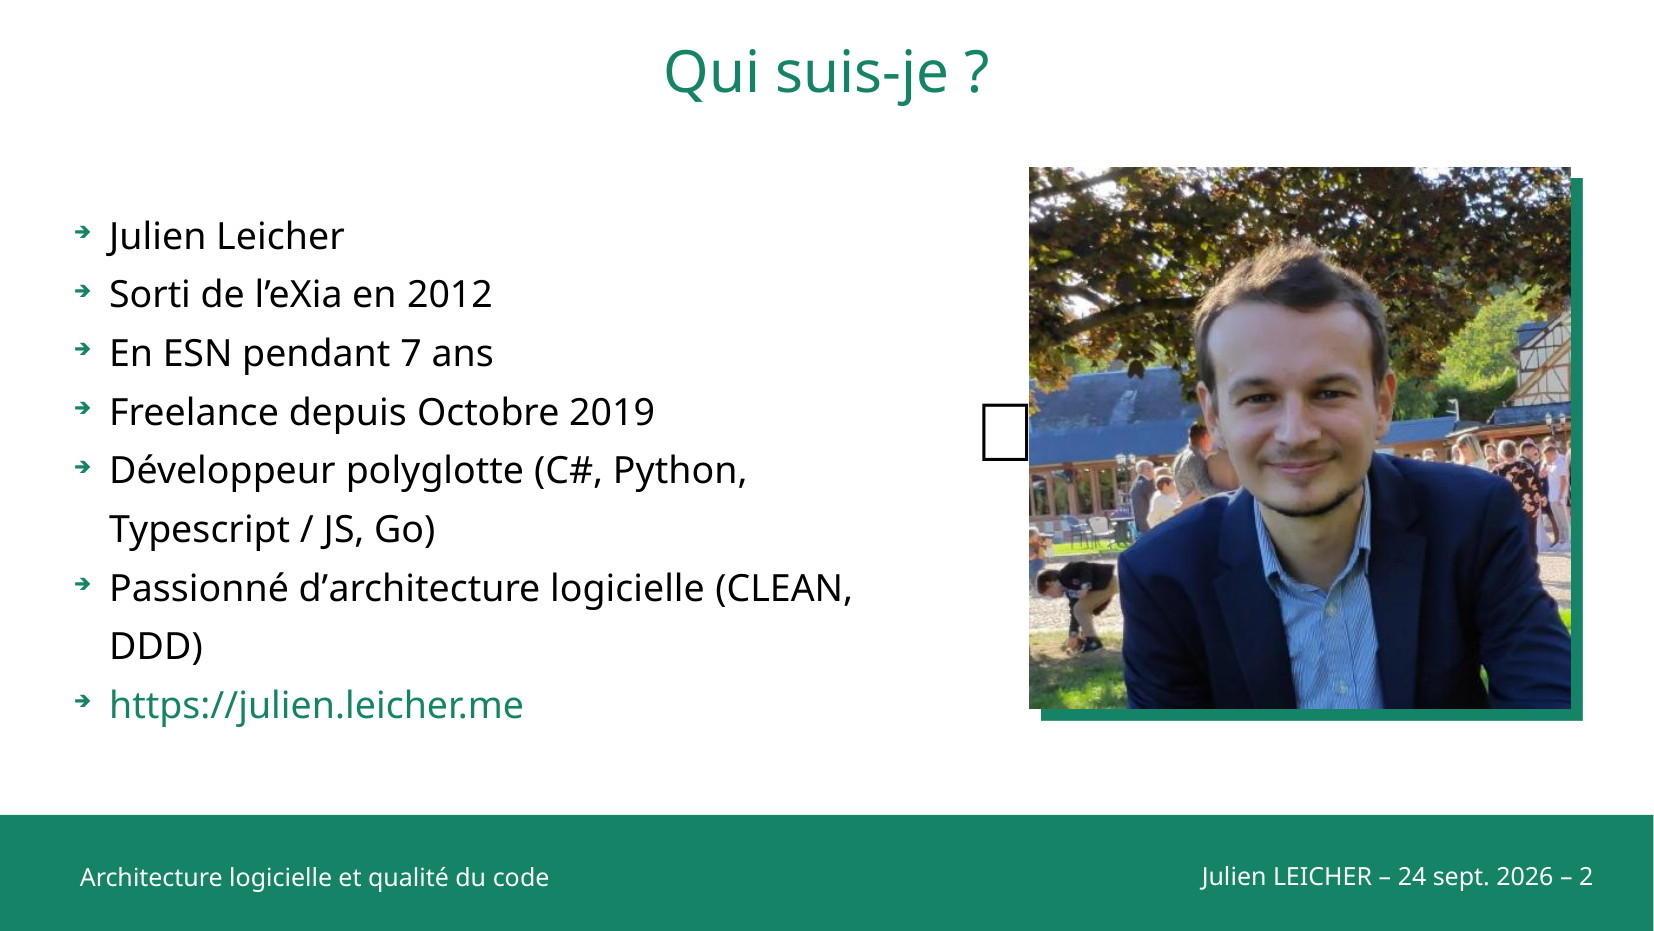

Qui suis-je ?
Julien Leicher
Sorti de l’eXia en 2012
En ESN pendant 7 ans
Freelance depuis Octobre 2019
Développeur polyglotte (C#, Python, Typescript / JS, Go)
Passionné d’architecture logicielle (CLEAN, DDD)
https://julien.leicher.me
👋
Julien LEICHER – –
Architecture logicielle et qualité du code